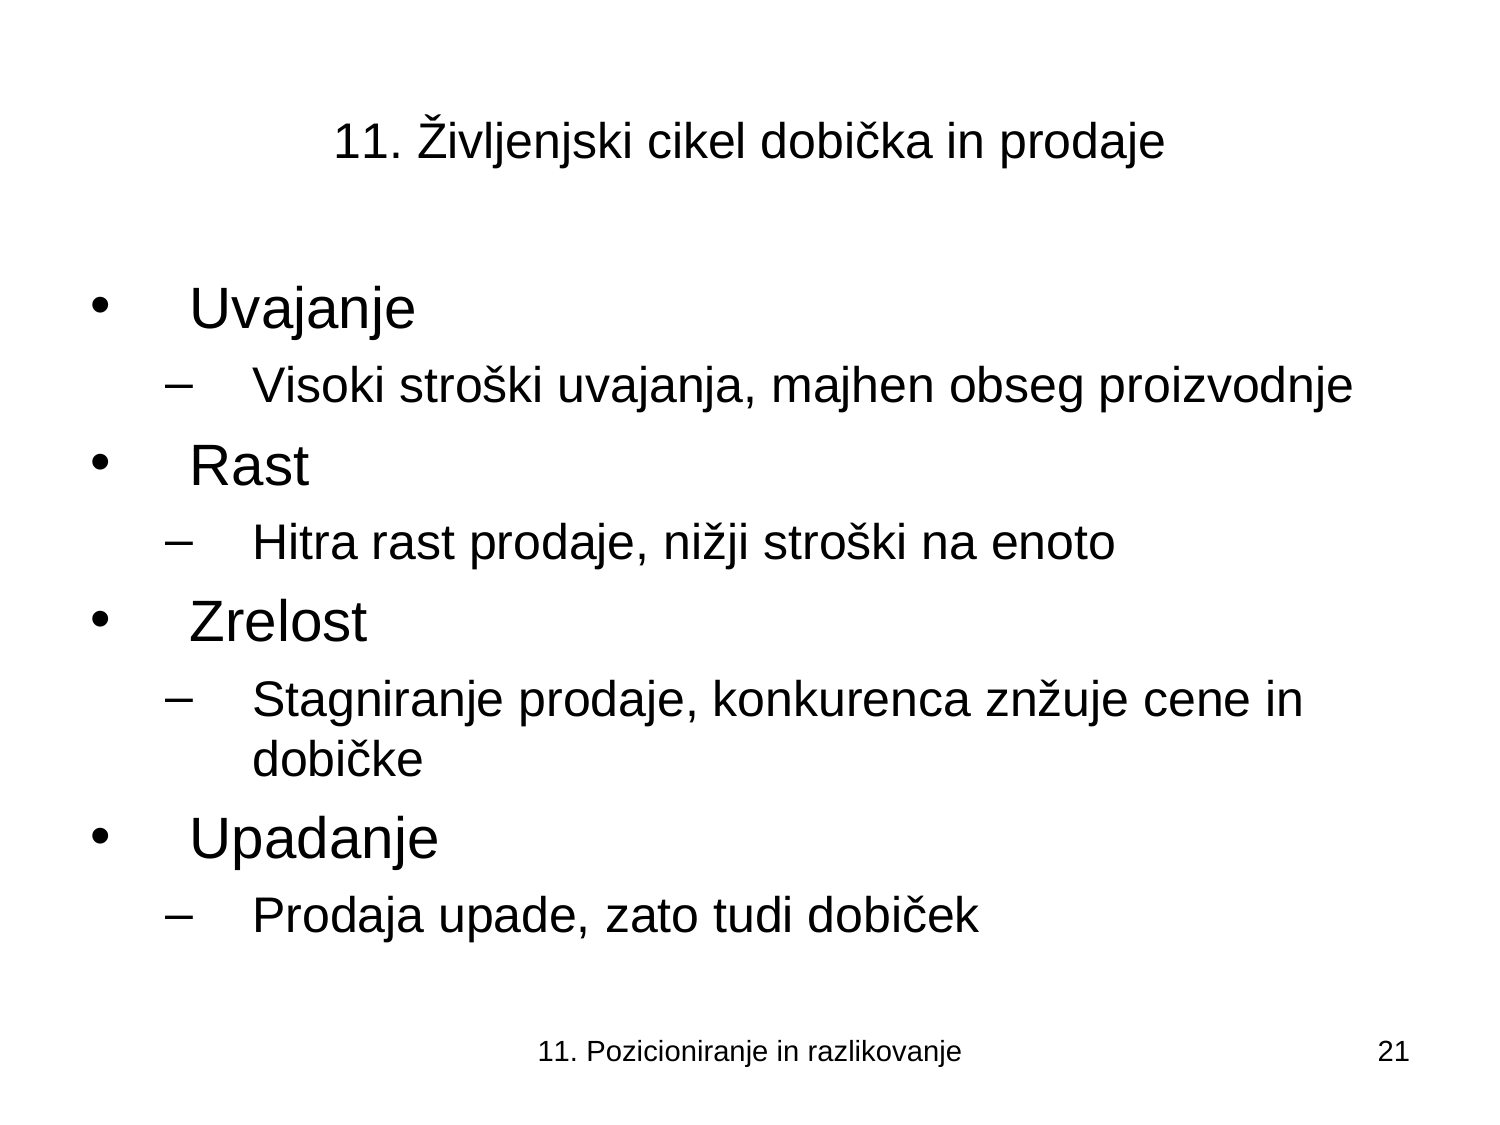

# 11. Življenjski cikel dobička in prodaje
Uvajanje
Visoki stroški uvajanja, majhen obseg proizvodnje
Rast
Hitra rast prodaje, nižji stroški na enoto
Zrelost
Stagniranje prodaje, konkurenca znžuje cene in dobičke
Upadanje
Prodaja upade, zato tudi dobiček
11. Pozicioniranje in razlikovanje